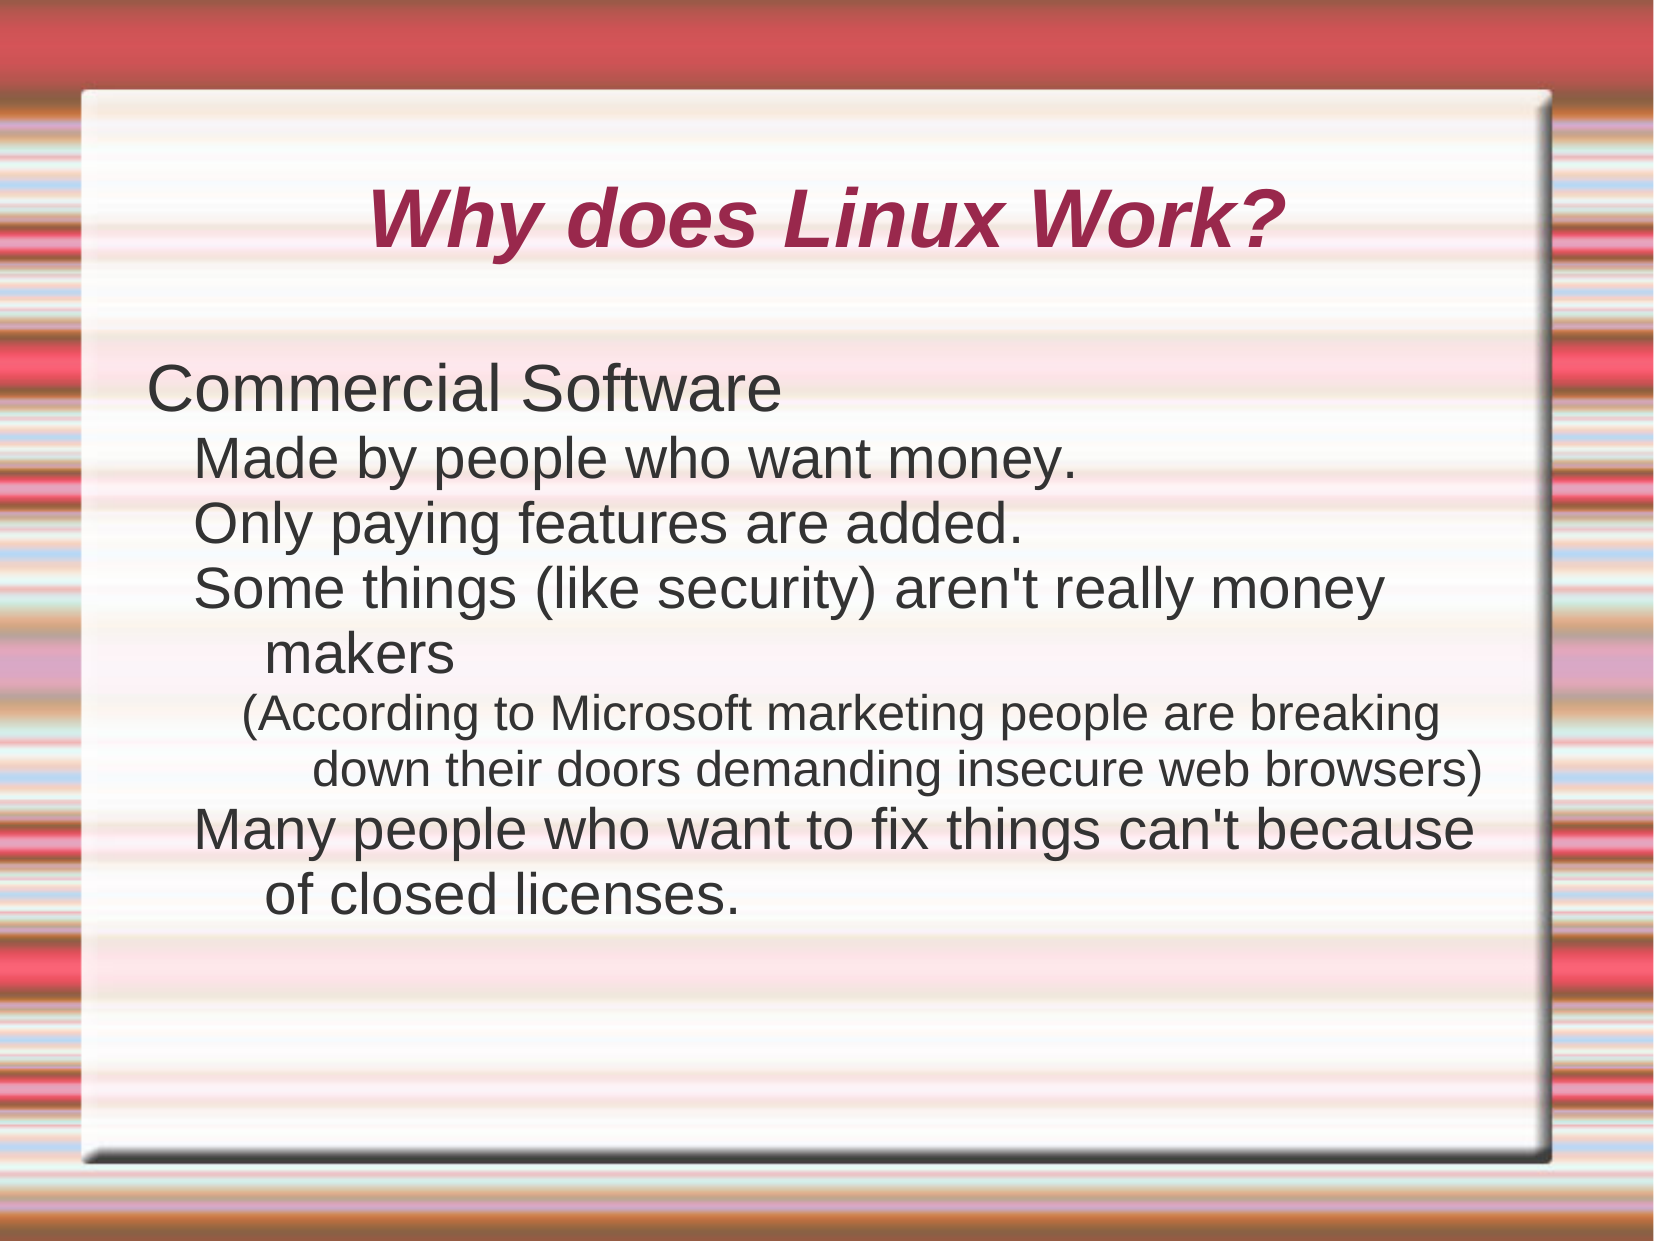

# Why does Linux Work?
Commercial Software
Made by people who want money.
Only paying features are added.
Some things (like security) aren't really money makers
(According to Microsoft marketing people are breaking down their doors demanding insecure web browsers)
Many people who want to fix things can't because of closed licenses.